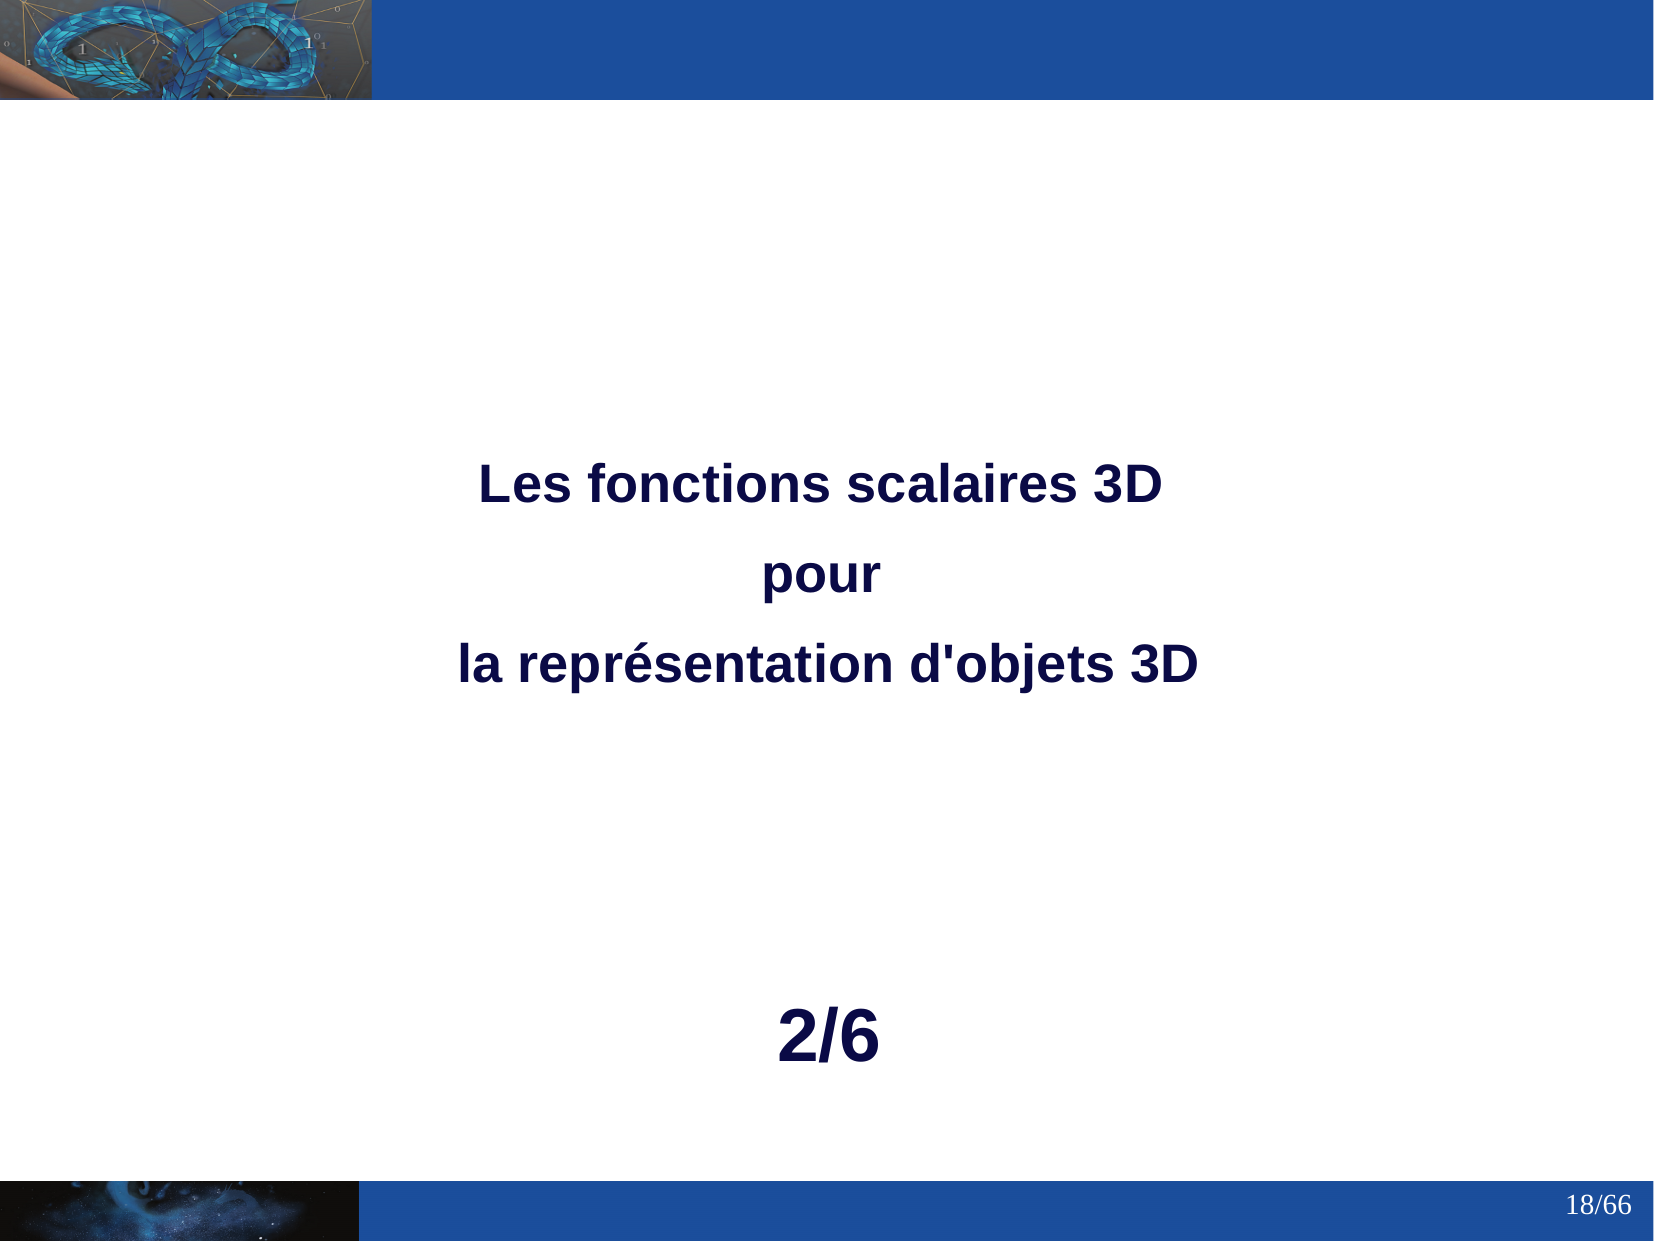

# Les fonctions scalaires 3D
pour
la représentation d'objets 3D
2/6
18